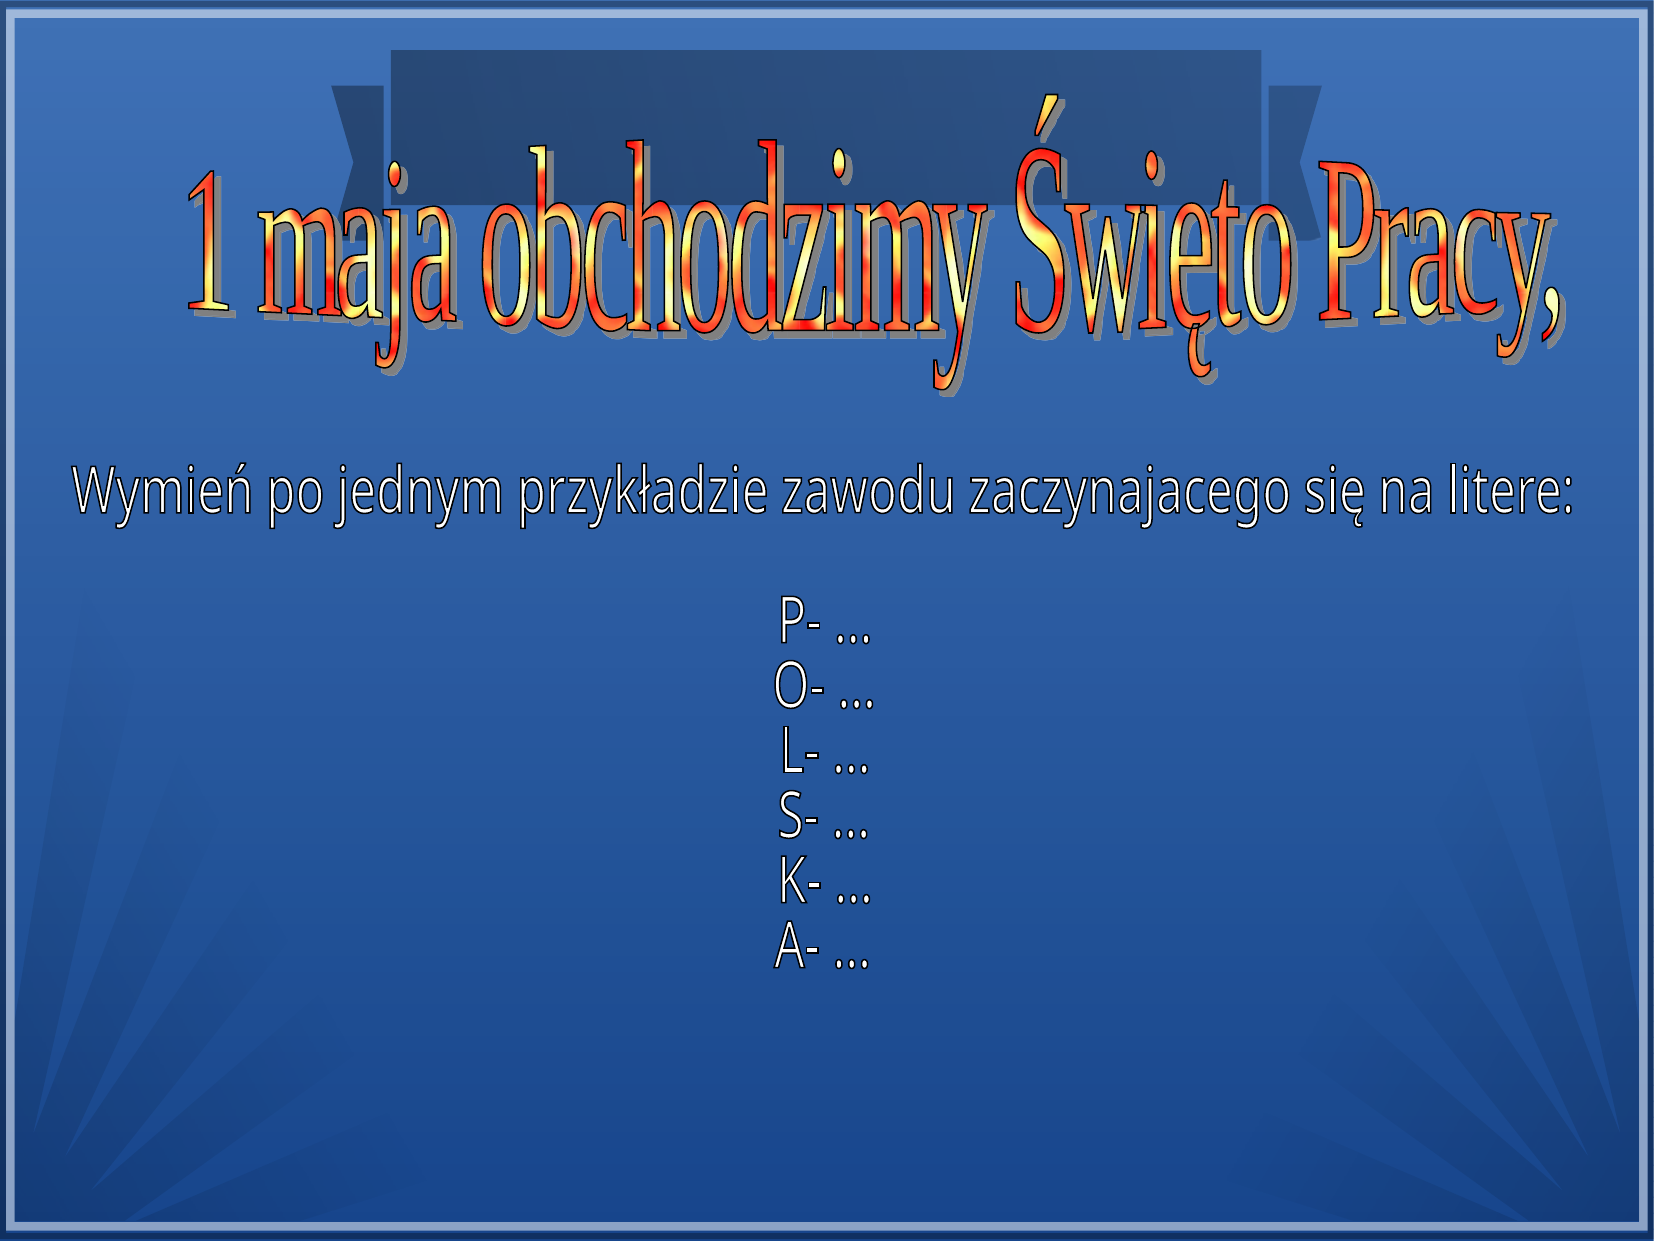

1 maja obchodzimy Święto Pracy,
Wymień po jednym przykładzie zawodu zaczynajacego się na litere:
P- ...
O- ...
L- ...
S- ...
K- ...
A- ...